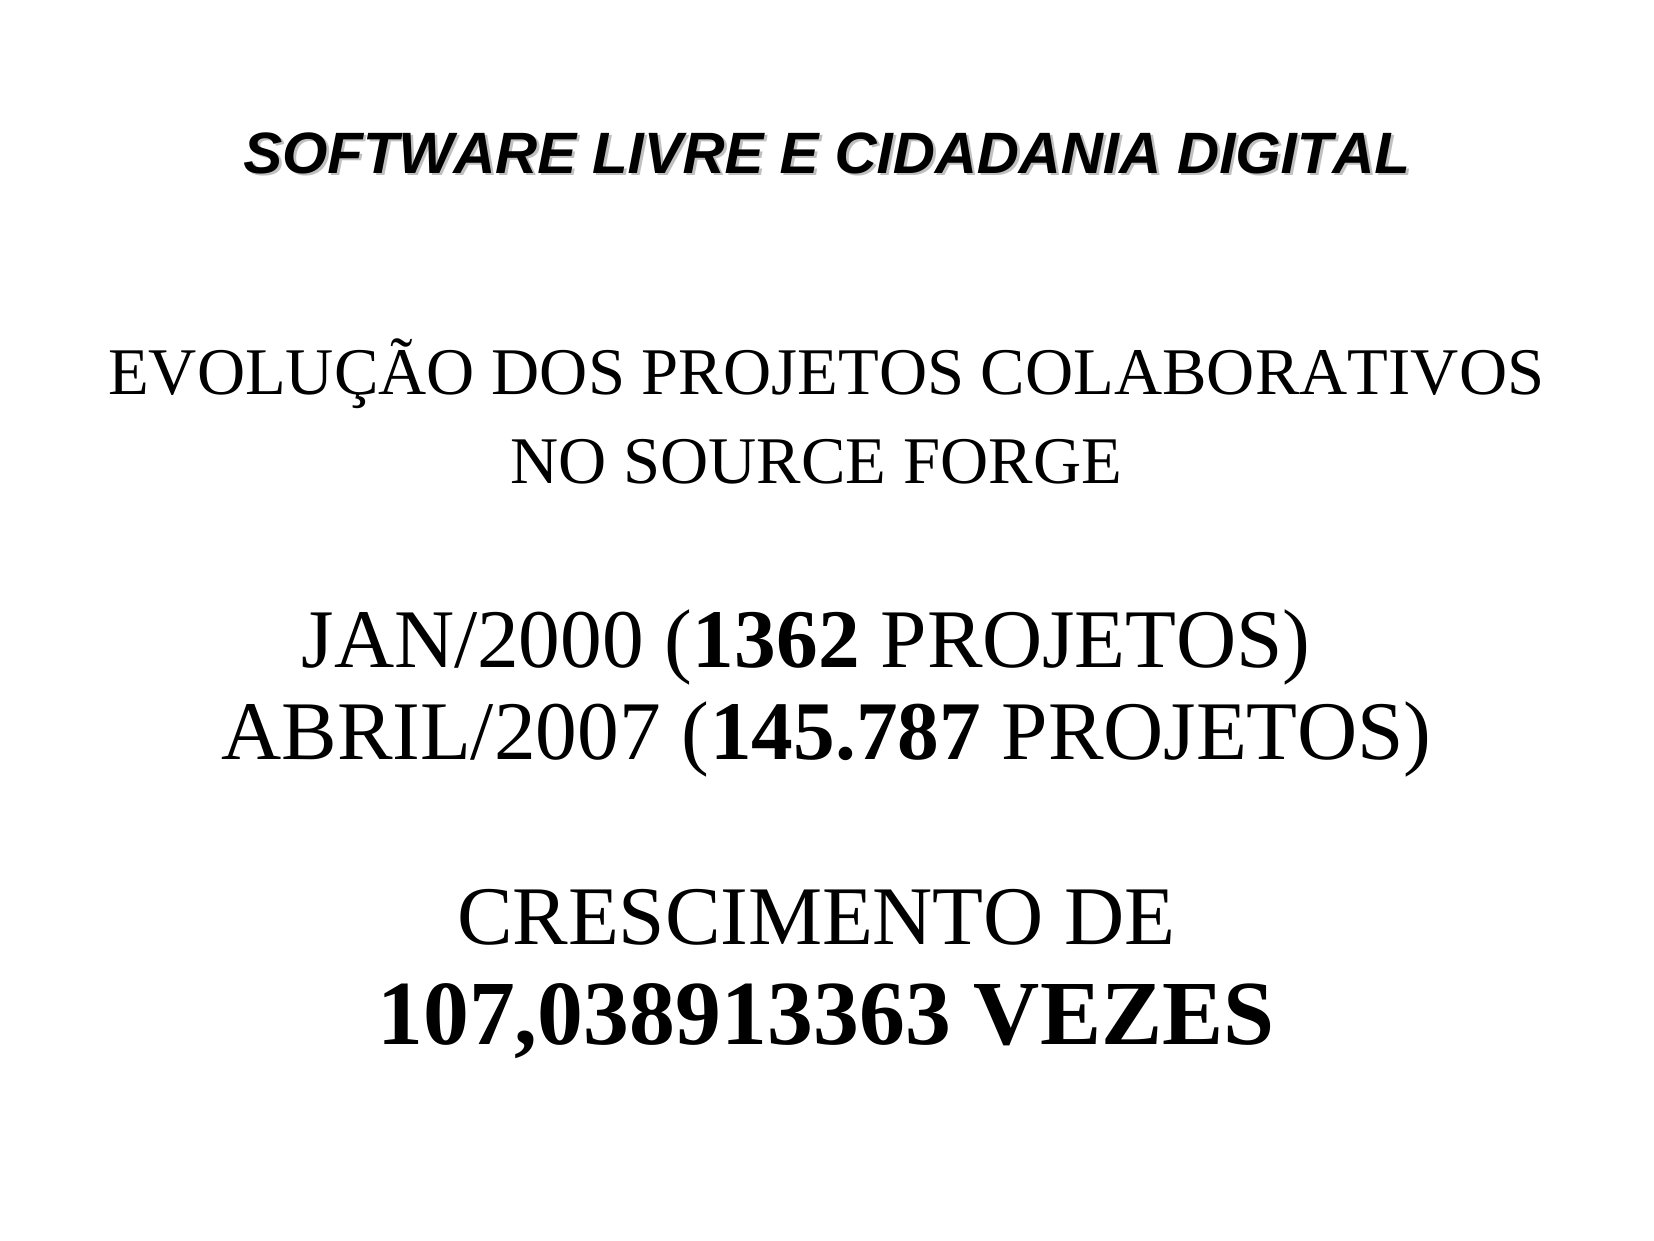

# SOFTWARE LIVRE E CIDADANIA DIGITAL
EVOLUÇÃO DOS PROJETOS COLABORATIVOS NO SOURCE FORGE
JAN/2000 (1362 PROJETOS)
ABRIL/2007 (145.787 PROJETOS)
CRESCIMENTO DE
107,038913363 VEZES